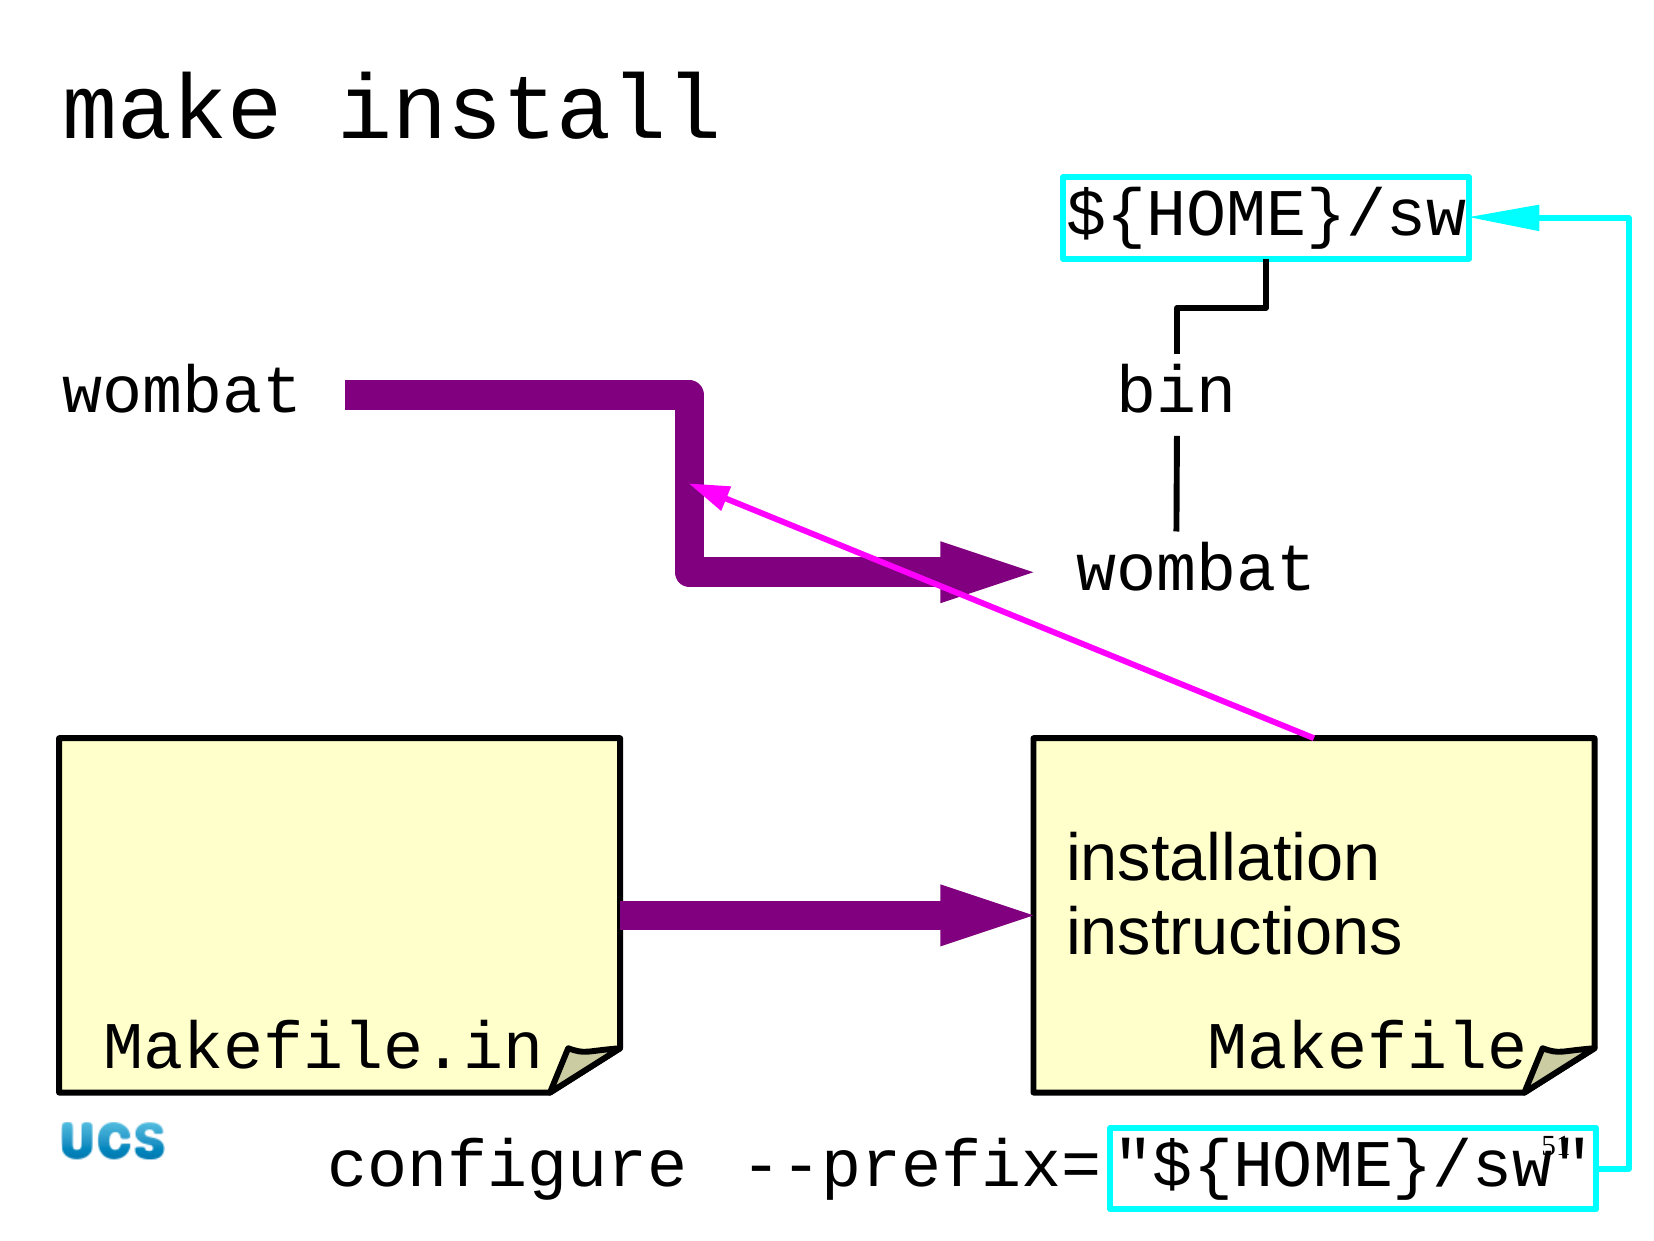

make install
${HOME}/sw
wombat
bin
 wombat
installation
instructions
Makefile.in
Makefile
configure
--prefix=
"${HOME}/sw"
51